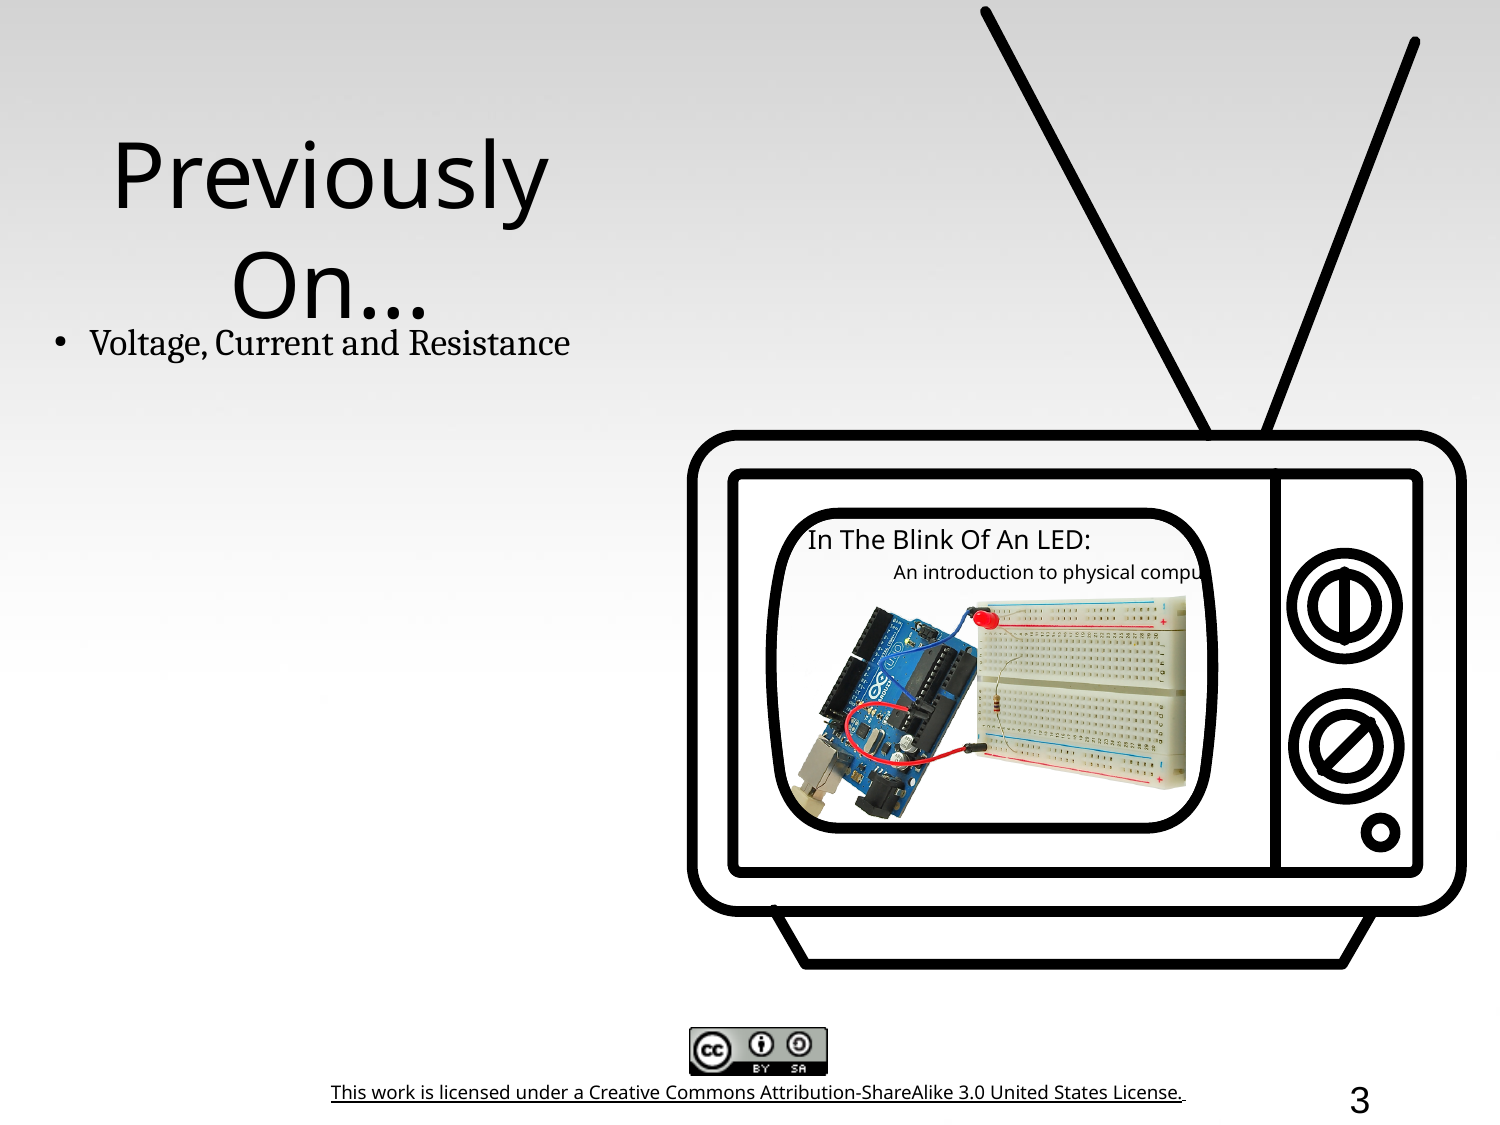

# Previously On...
Voltage, Current and Resistance